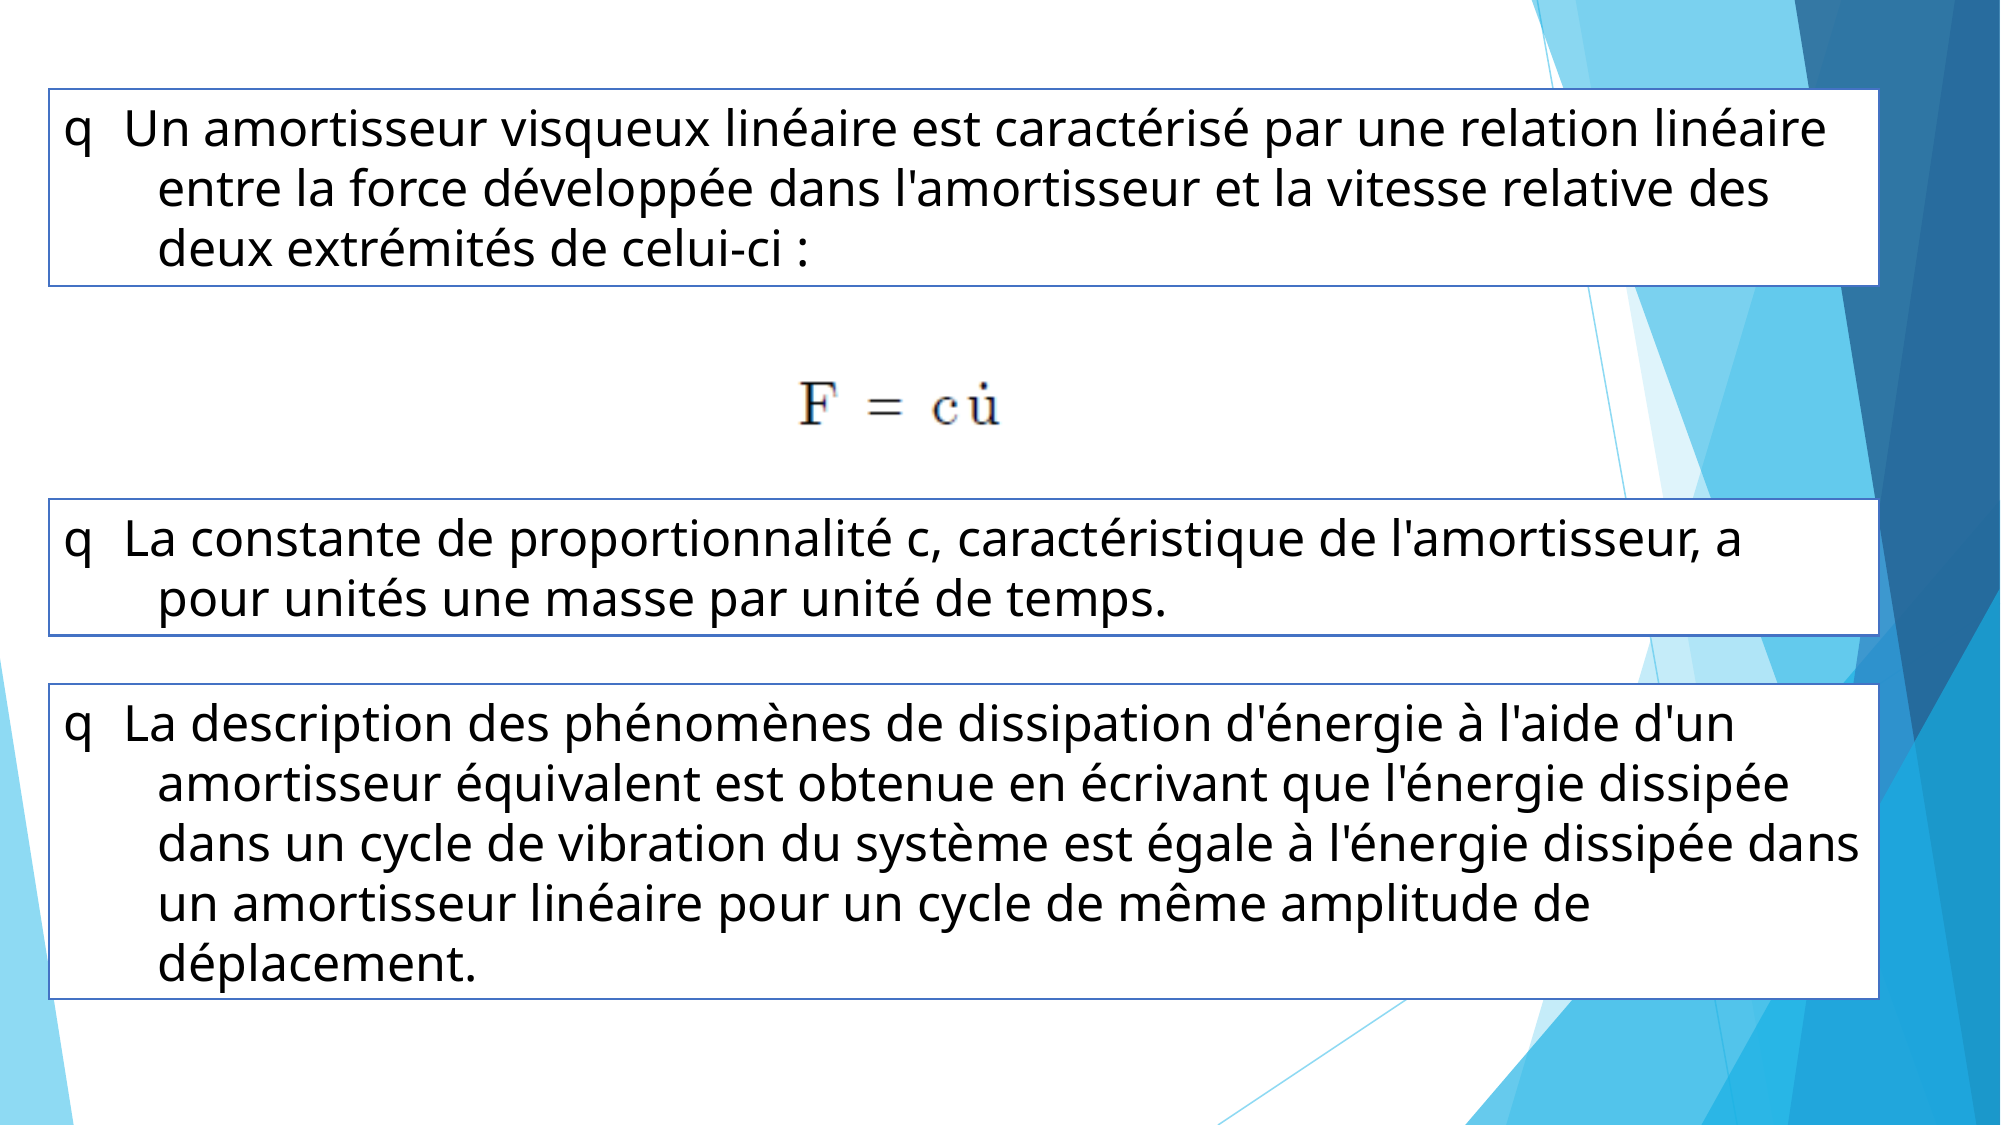

Un amortisseur visqueux linéaire est caractérisé par une relation linéaire entre la force développée dans l'amortisseur et la vitesse relative des deux extrémités de celui-ci :
 La constante de proportionnalité c, caractéristique de l'amortisseur, a pour unités une masse par unité de temps.
 La description des phénomènes de dissipation d'énergie à l'aide d'un amortisseur équivalent est obtenue en écrivant que l'énergie dissipée dans un cycle de vibration du système est égale à l'énergie dissipée dans un amortisseur linéaire pour un cycle de même amplitude de déplacement.